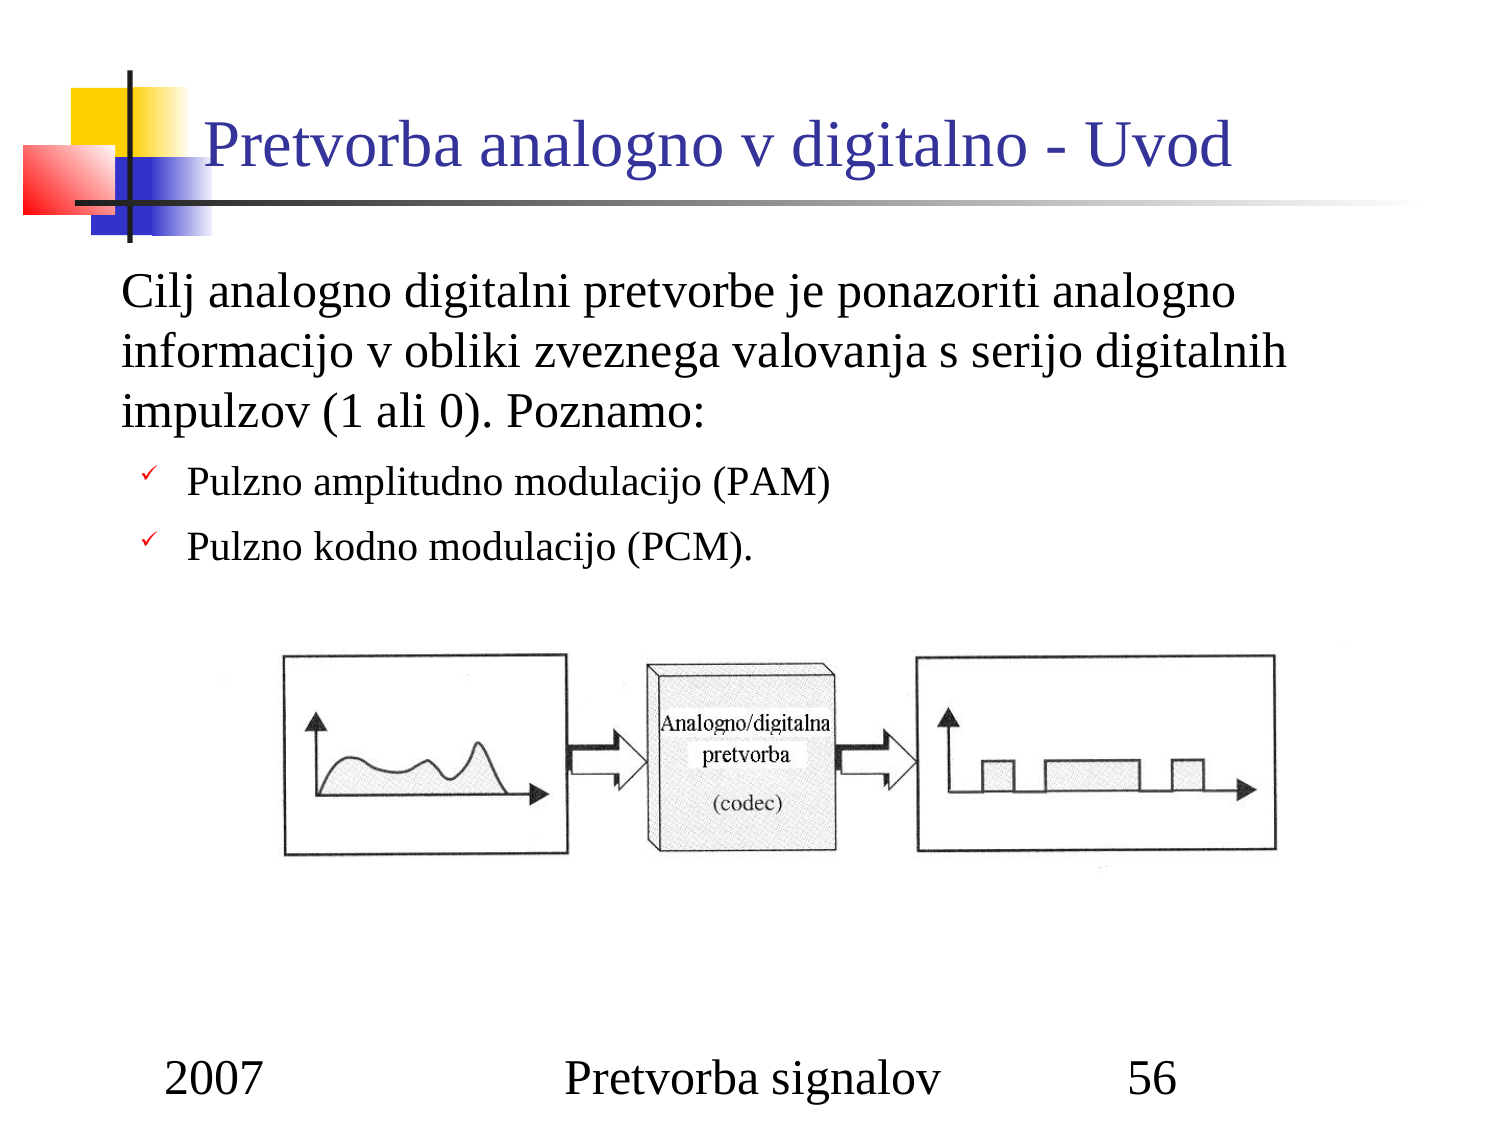

# Pretvorba analogno v digitalno - Uvod
	Cilj analogno digitalni pretvorbe je ponazoriti analogno informacijo v obliki zveznega valovanja s serijo digitalnih impulzov (1 ali 0). Poznamo:
Pulzno amplitudno modulacijo (PAM)
Pulzno kodno modulacijo (PCM).
2007
Pretvorba signalov
56